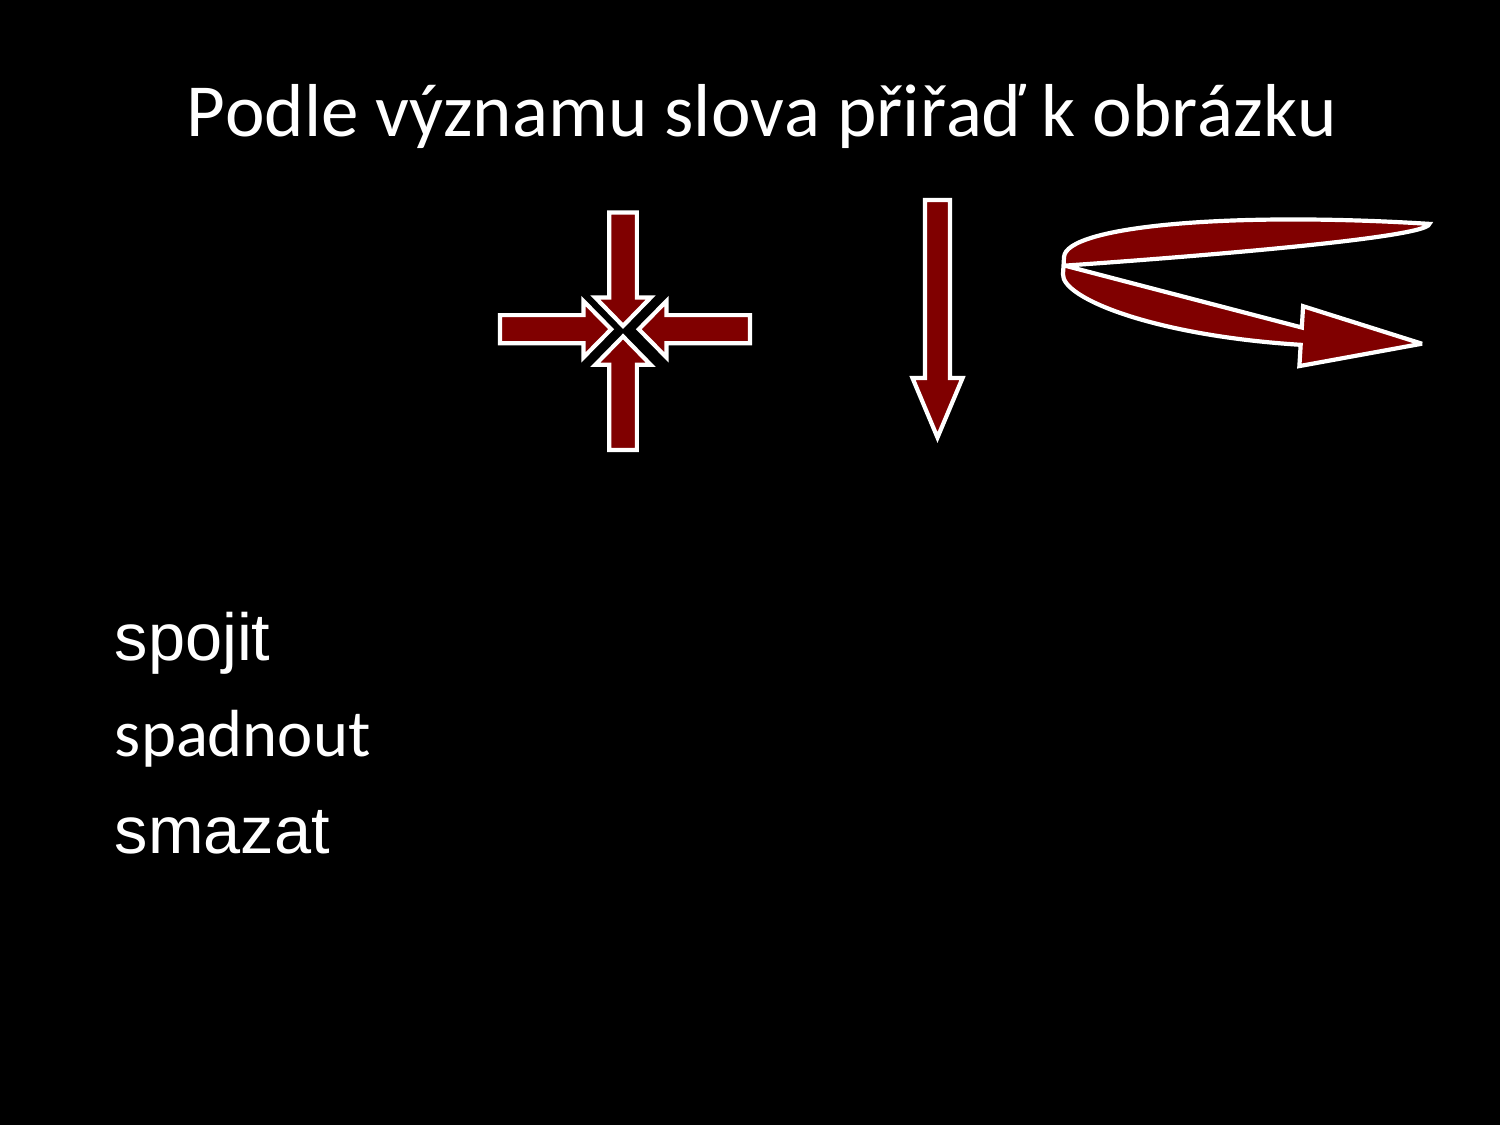

# Podle významu slova přiřaď k obrázku
spojit
spadnout
smazat